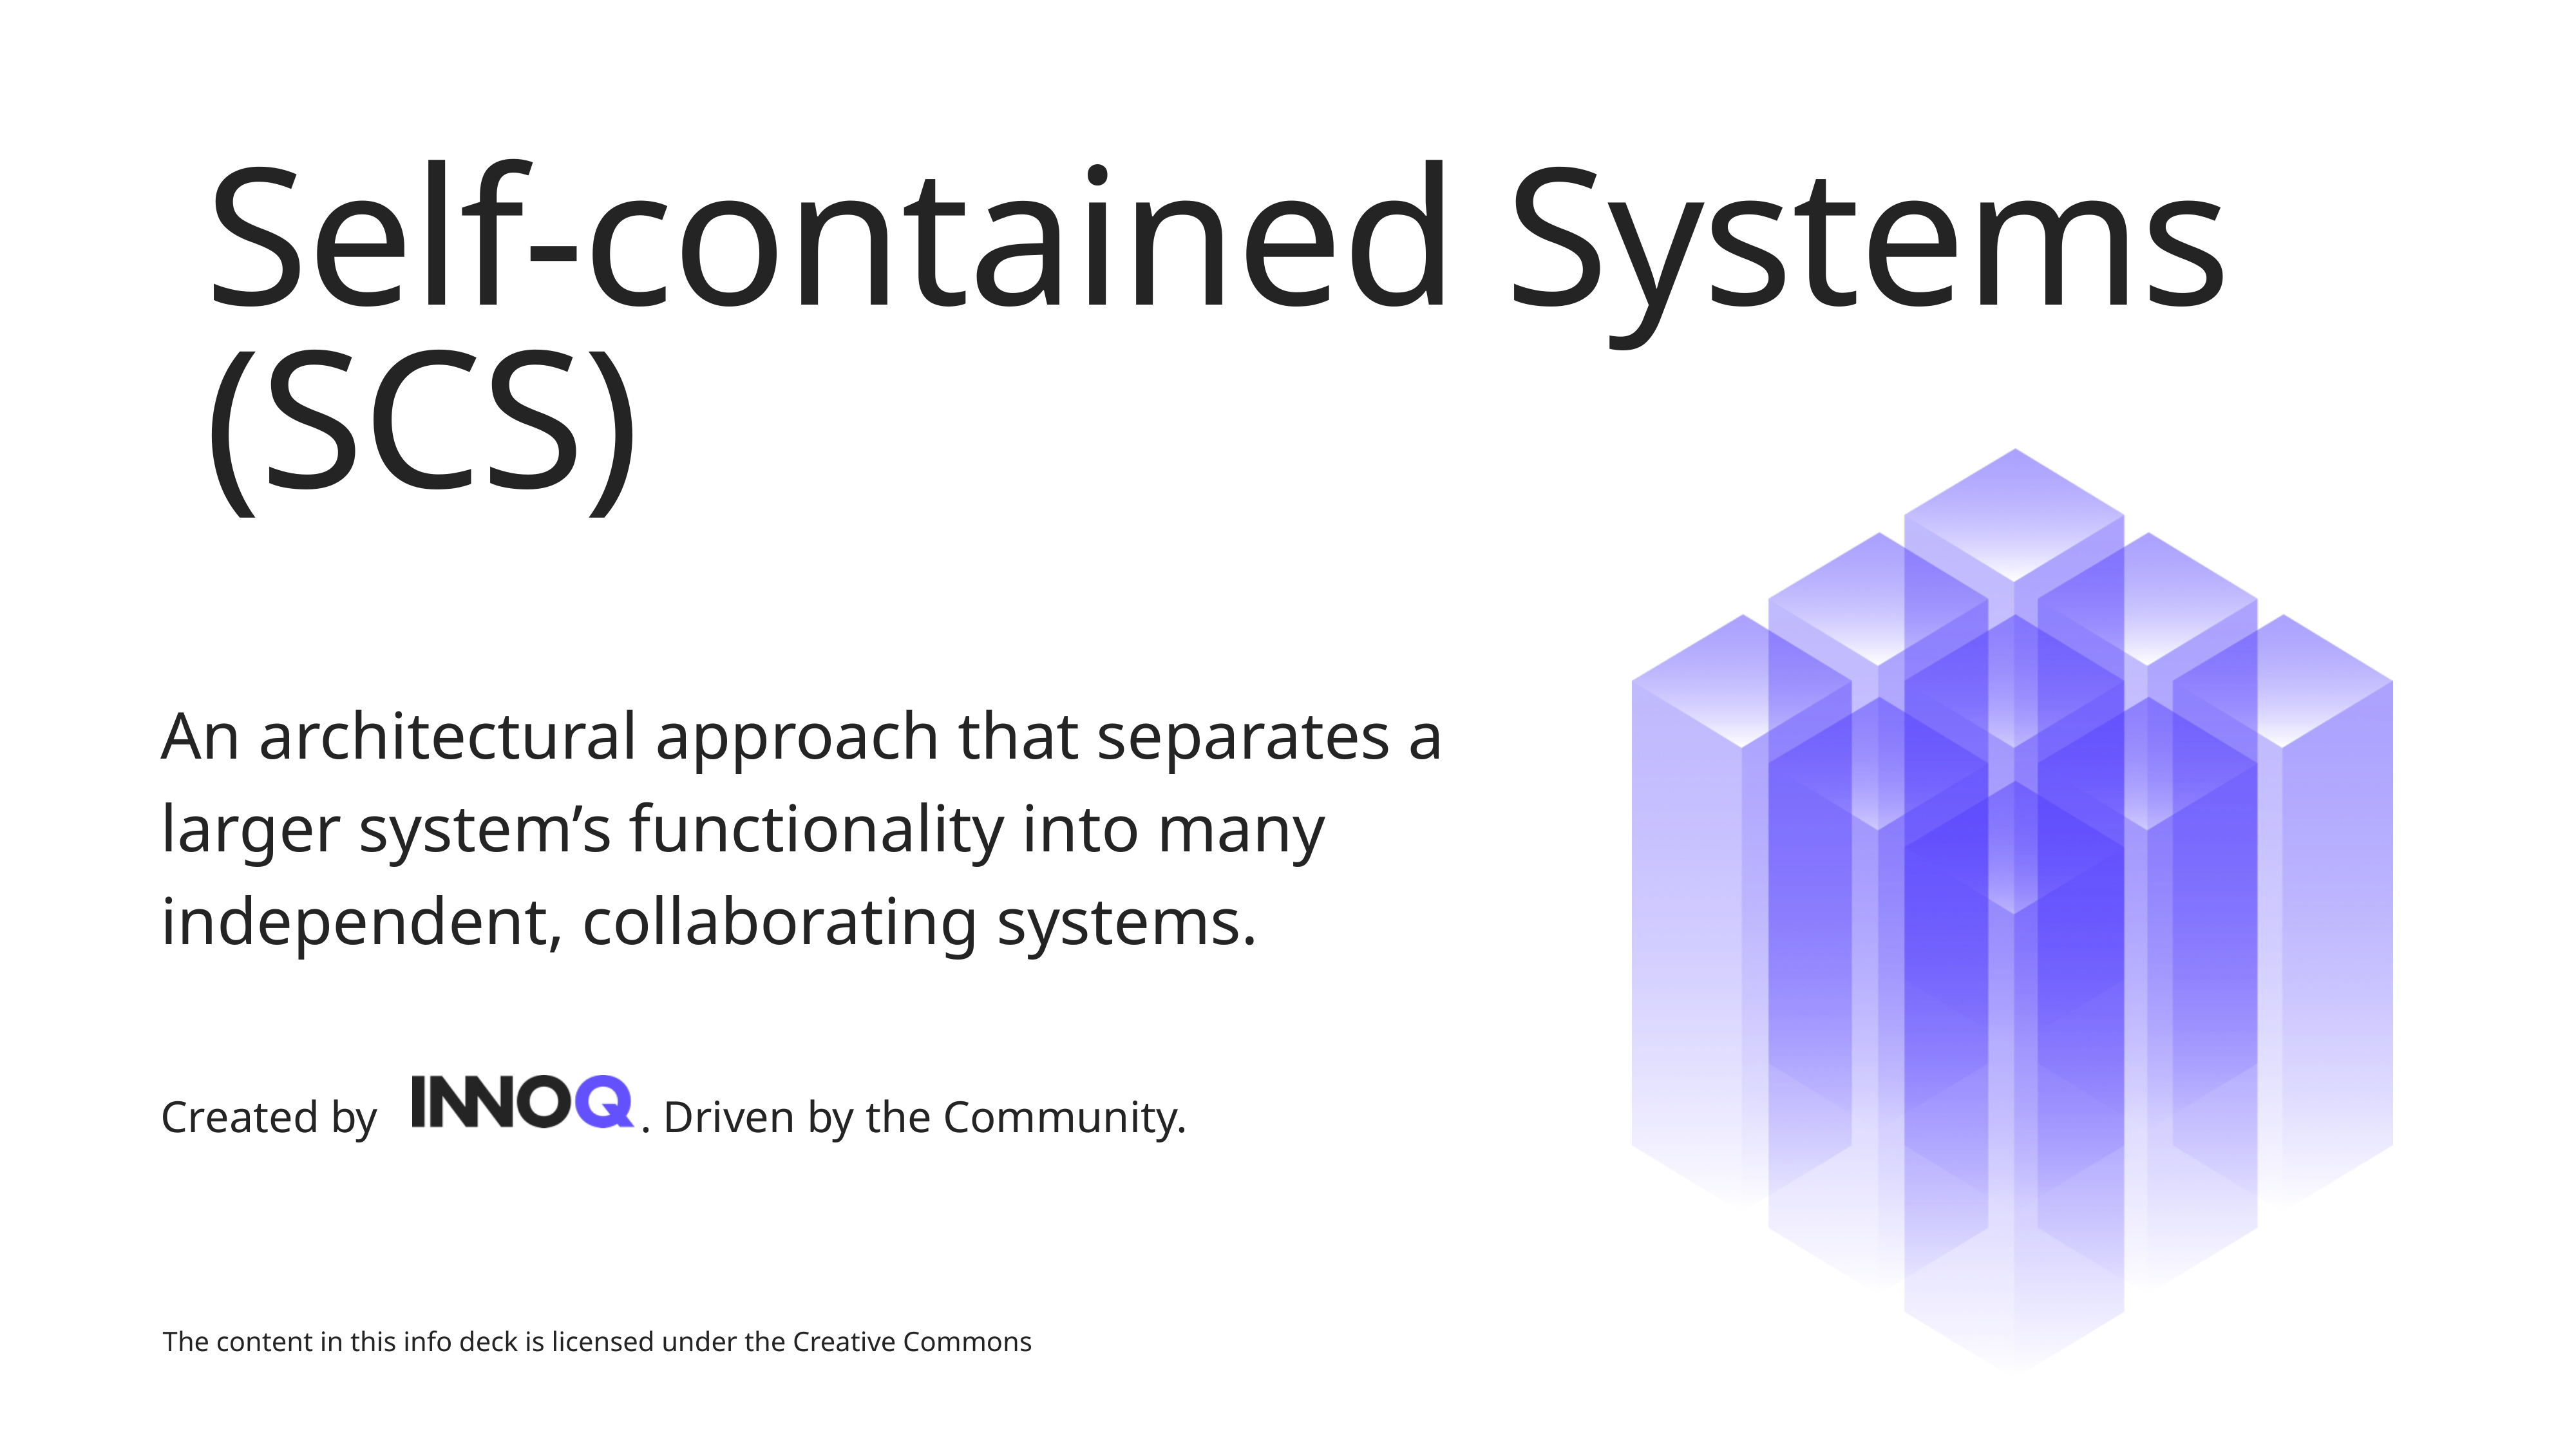

Self-contained Systems
(SCS)
An architectural approach that separates a larger system’s functionality into many independent, collaborating systems.
Created by
. Driven by the Community.
The content in this info deck is licensed under the Creative Commons